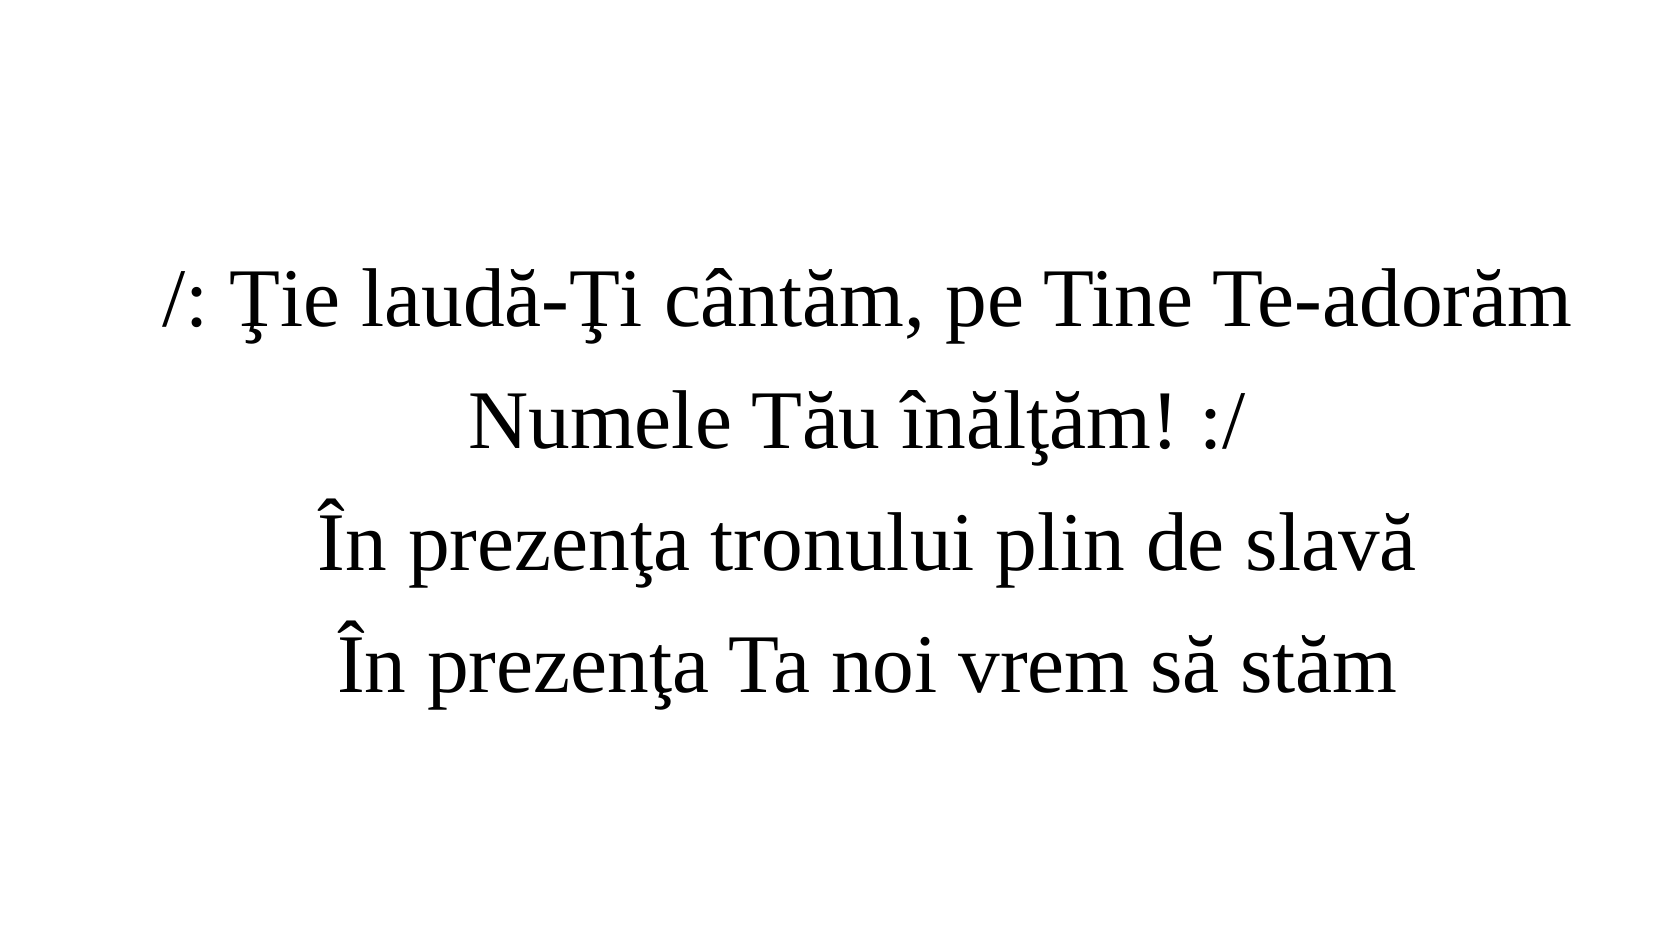

# /: Ţie laudă-Ţi cântăm, pe Tine Te-adorăm
Numele Tău înălţăm! :/
În prezenţa tronului plin de slavă
În prezenţa Ta noi vrem să stăm